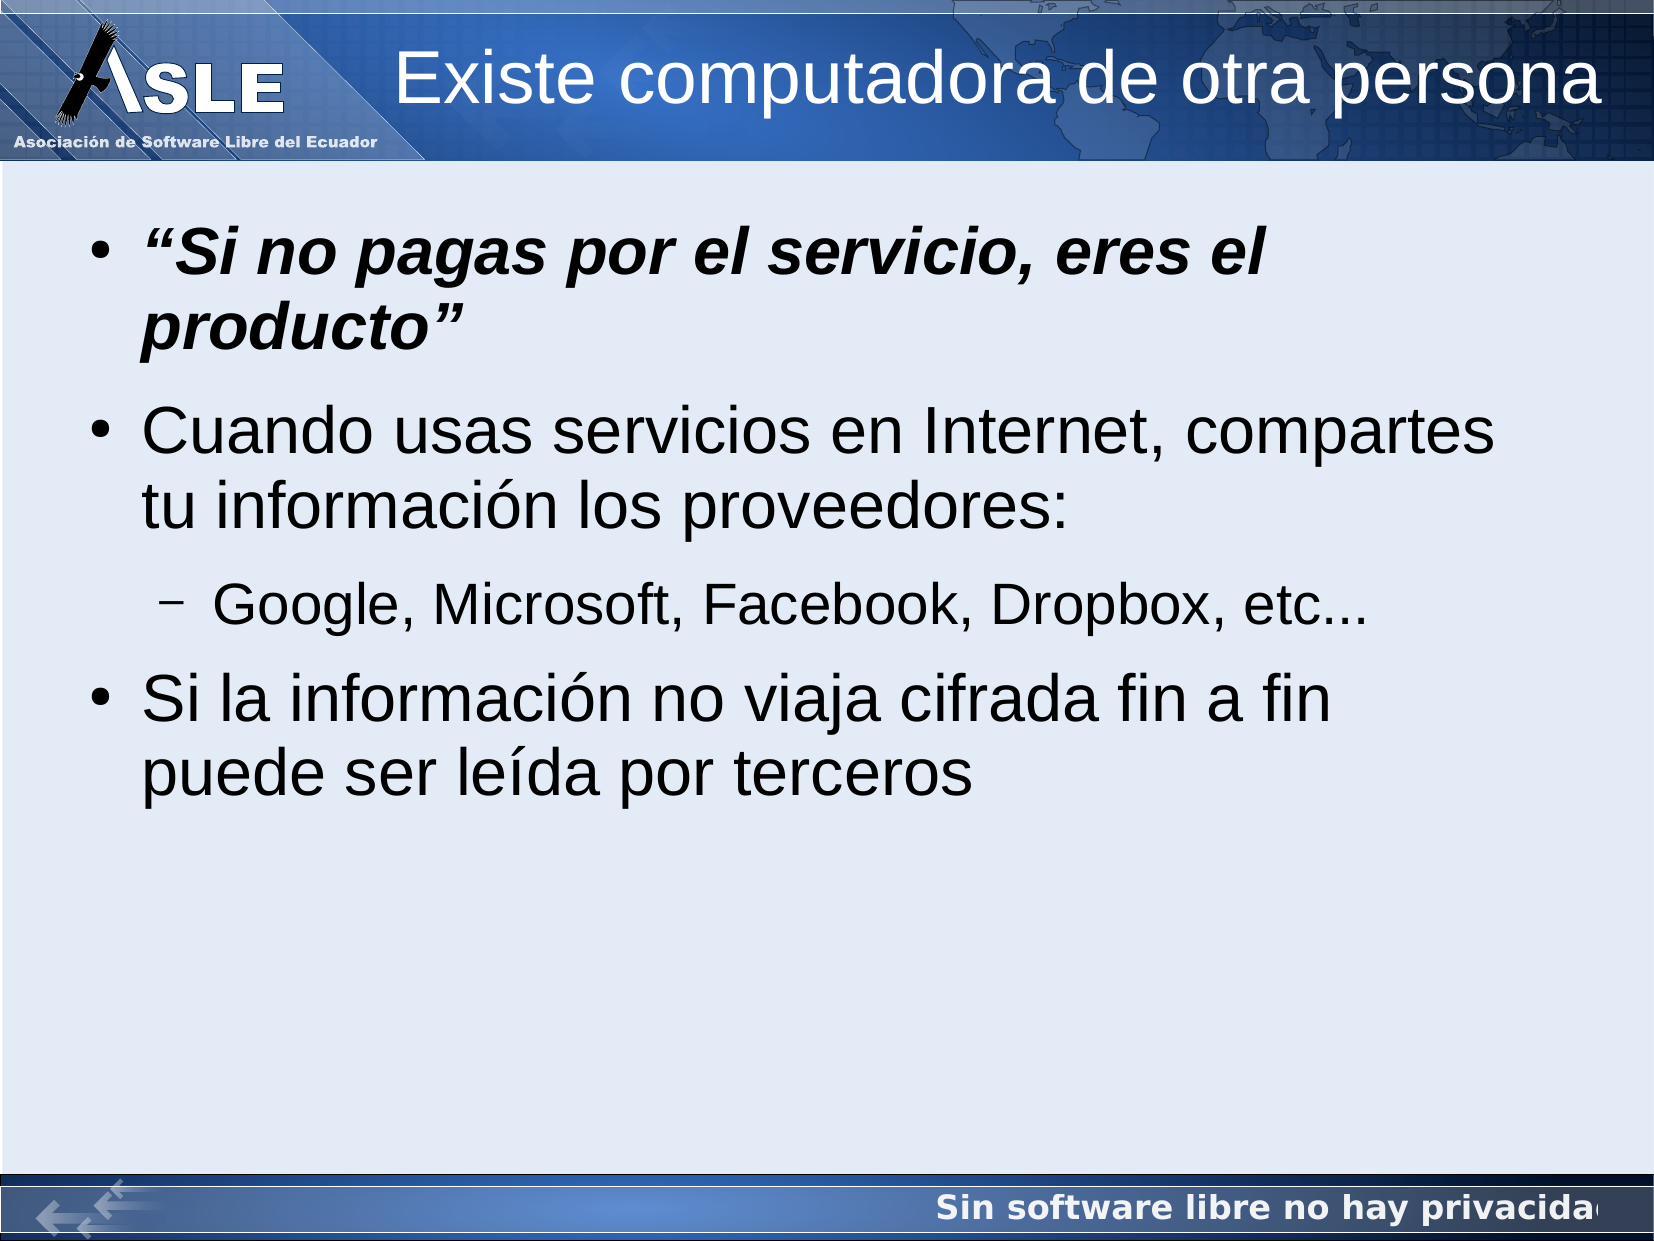

# Existe computadora de otra persona
“Si no pagas por el servicio, eres el producto”
Cuando usas servicios en Internet, compartes tu información los proveedores:
Google, Microsoft, Facebook, Dropbox, etc...
Si la información no viaja cifrada fin a fin puede ser leída por terceros